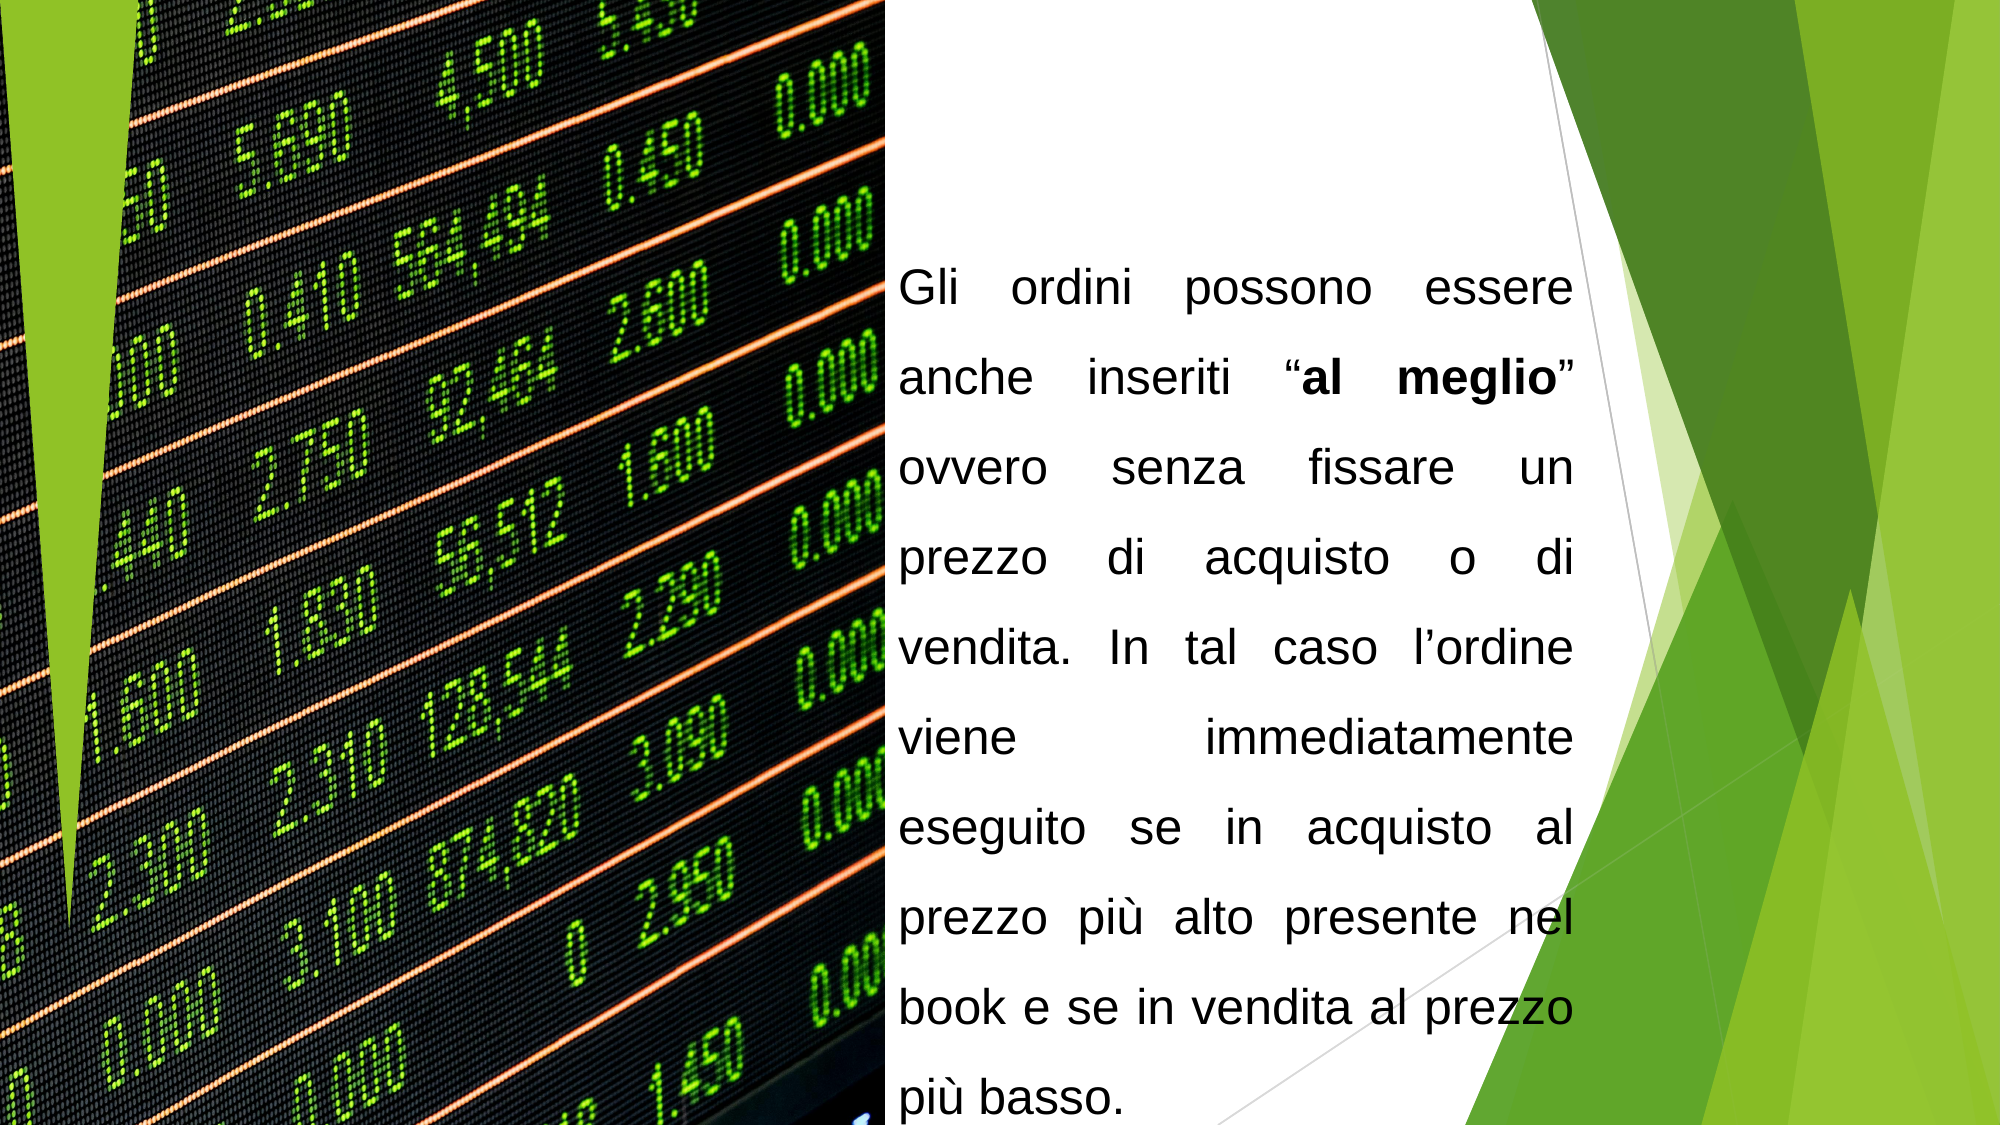

Gli ordini possono essere anche inseriti “al meglio” ovvero senza fissare un prezzo di acquisto o di vendita. In tal caso l’ordine viene immediatamente eseguito se in acquisto al prezzo più alto presente nel book e se in vendita al prezzo più basso.